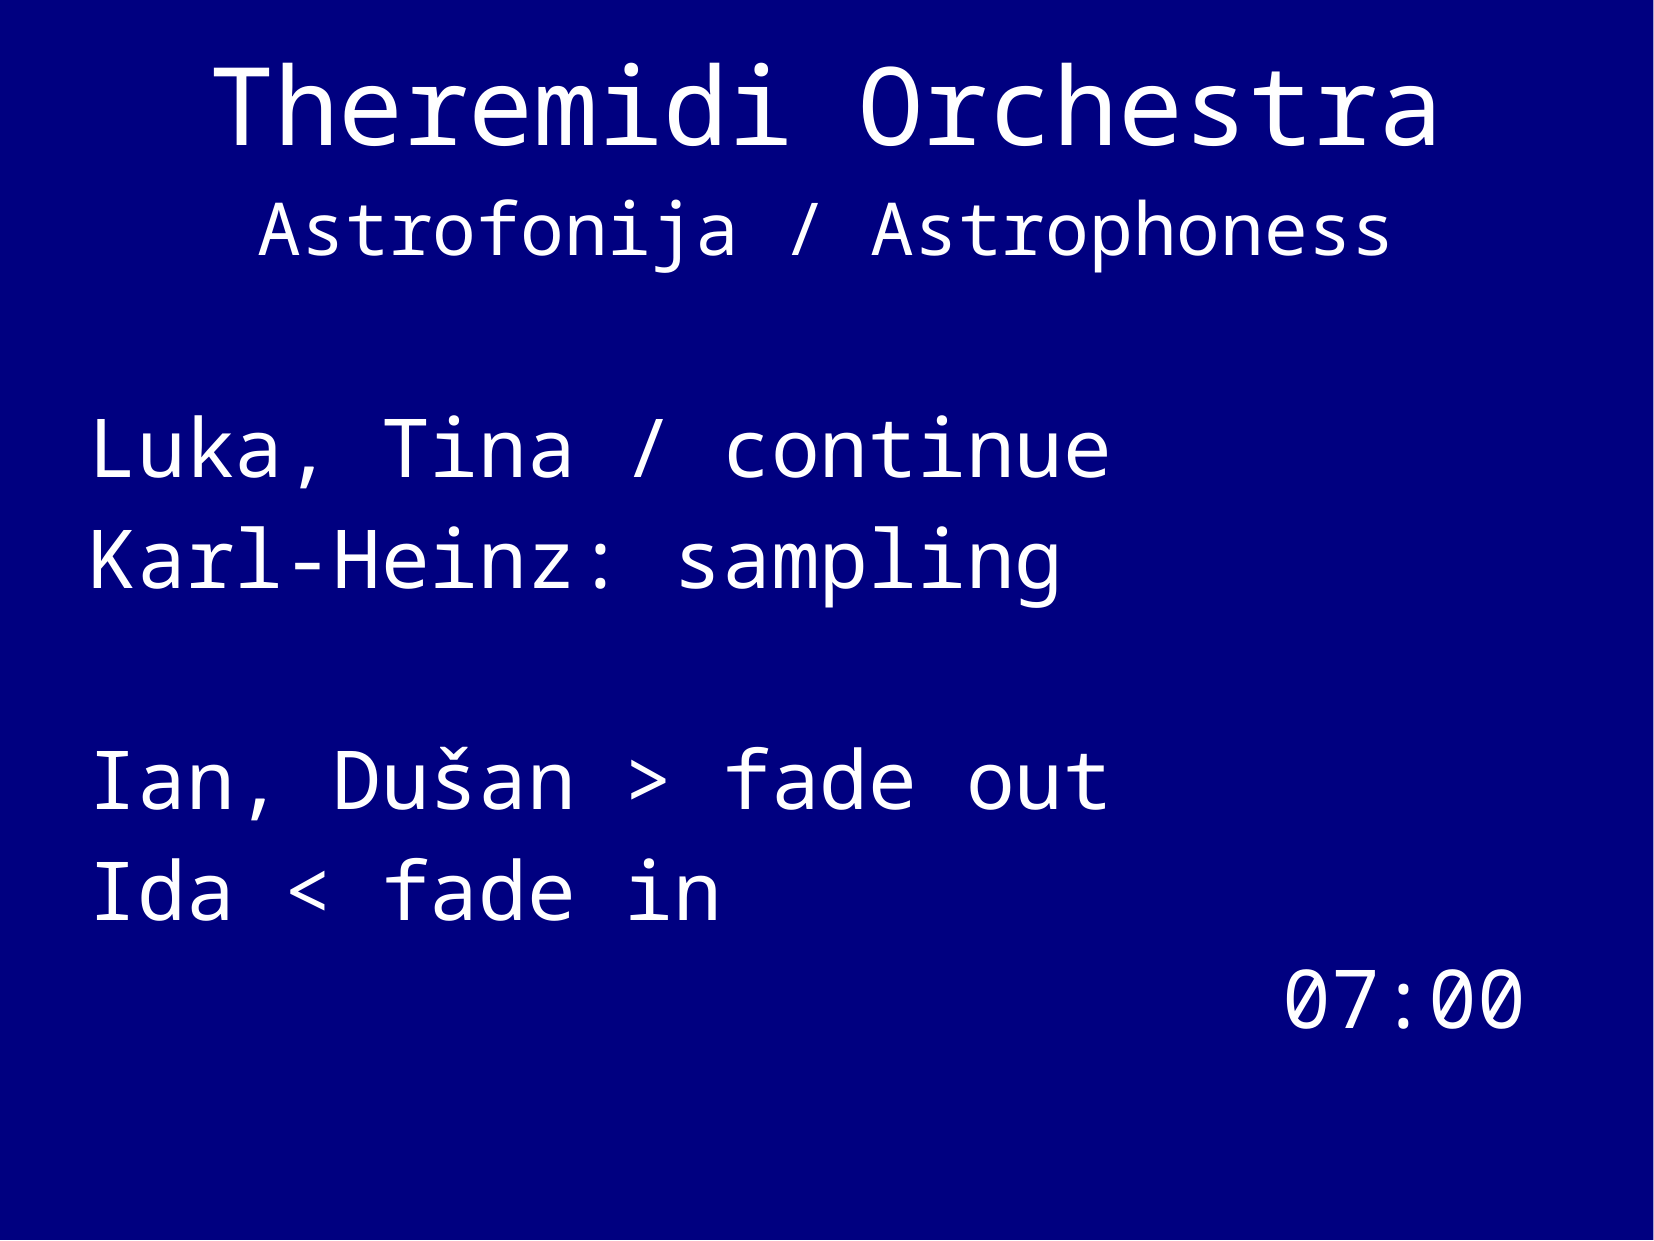

# Theremidi Orchestra Astrofonija / Astrophoness
Luka, Tina / continue
Karl-Heinz: sampling
Ian, Dušan > fade out
Ida < fade in
07:00